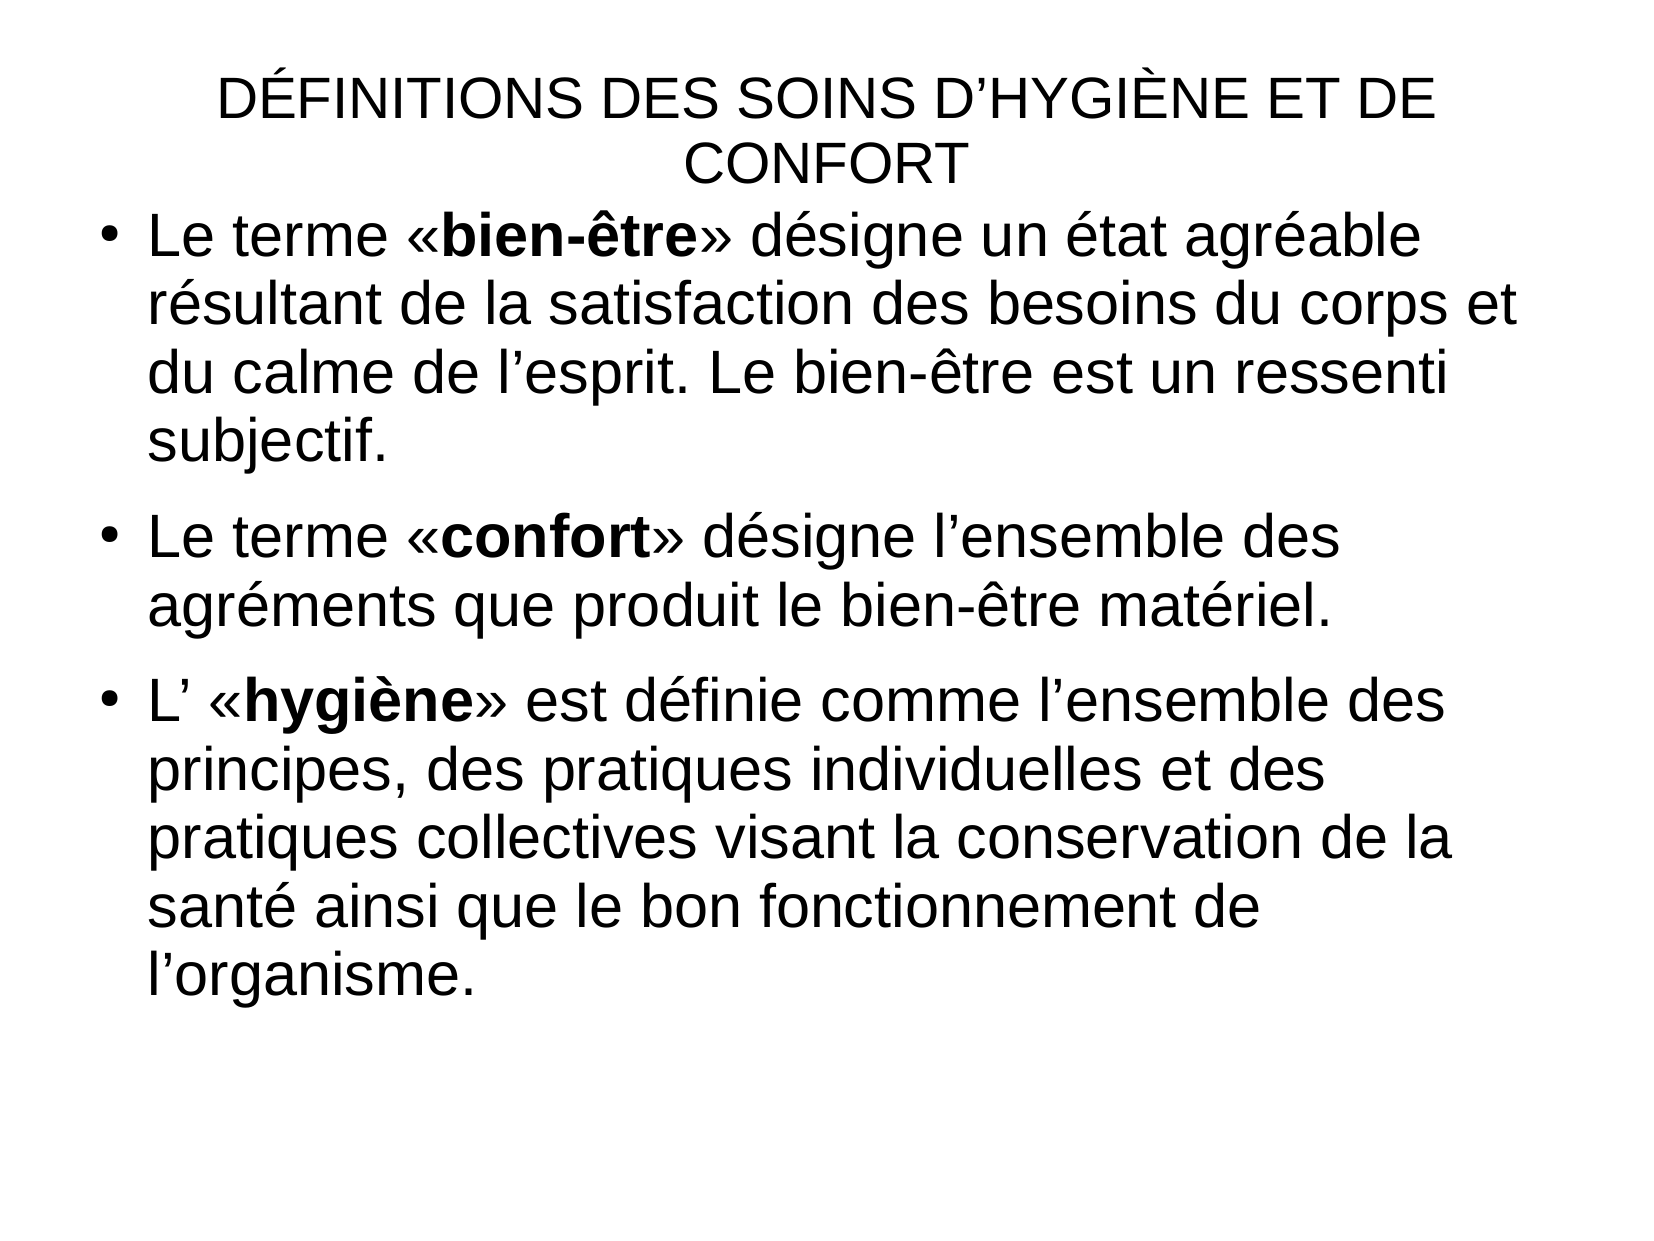

# DÉFINITIONS DES SOINS D’HYGIÈNE ET DE CONFORT
Le terme «bien-être» désigne un état agréable résultant de la satisfaction des besoins du corps et du calme de l’esprit. Le bien-être est un ressenti subjectif.
Le terme «confort» désigne l’ensemble des agréments que produit le bien-être matériel.
L’ «hygiène» est définie comme l’ensemble des principes, des pratiques individuelles et des pratiques collectives visant la conservation de la santé ainsi que le bon fonctionnement de l’organisme.